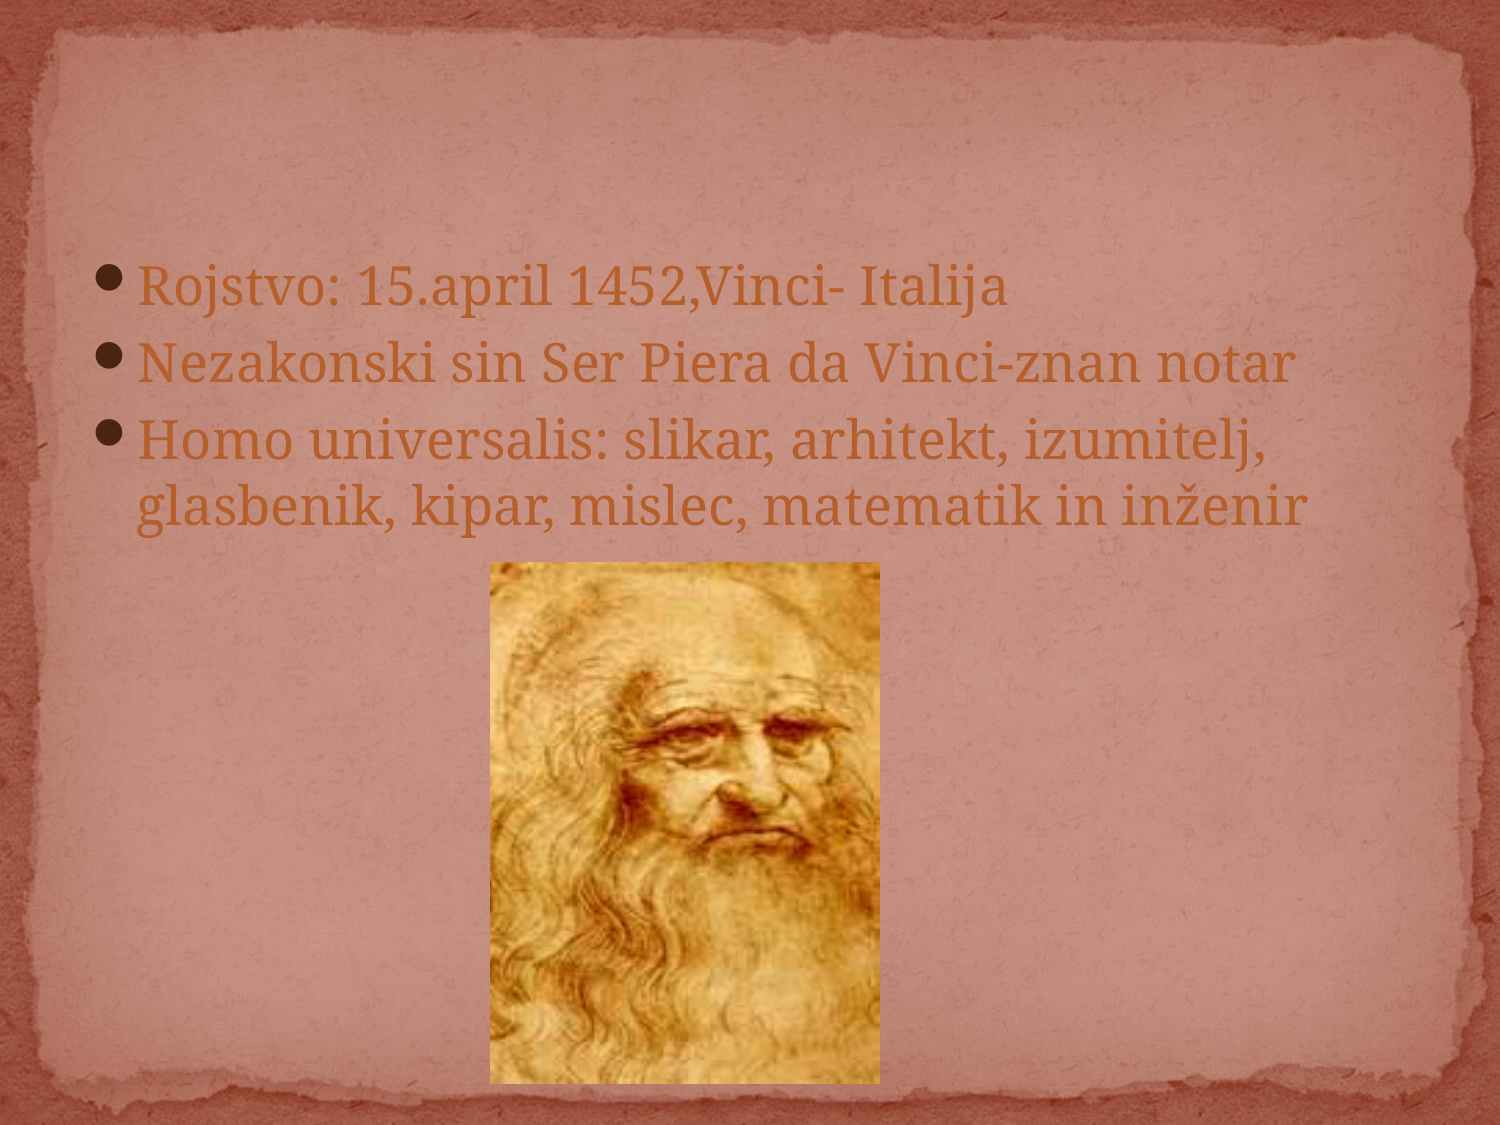

# Rojstvo: 15.april 1452,Vinci- Italija
Nezakonski sin Ser Piera da Vinci-znan notar
Homo universalis: slikar, arhitekt, izumitelj, glasbenik, kipar, mislec, matematik in inženir